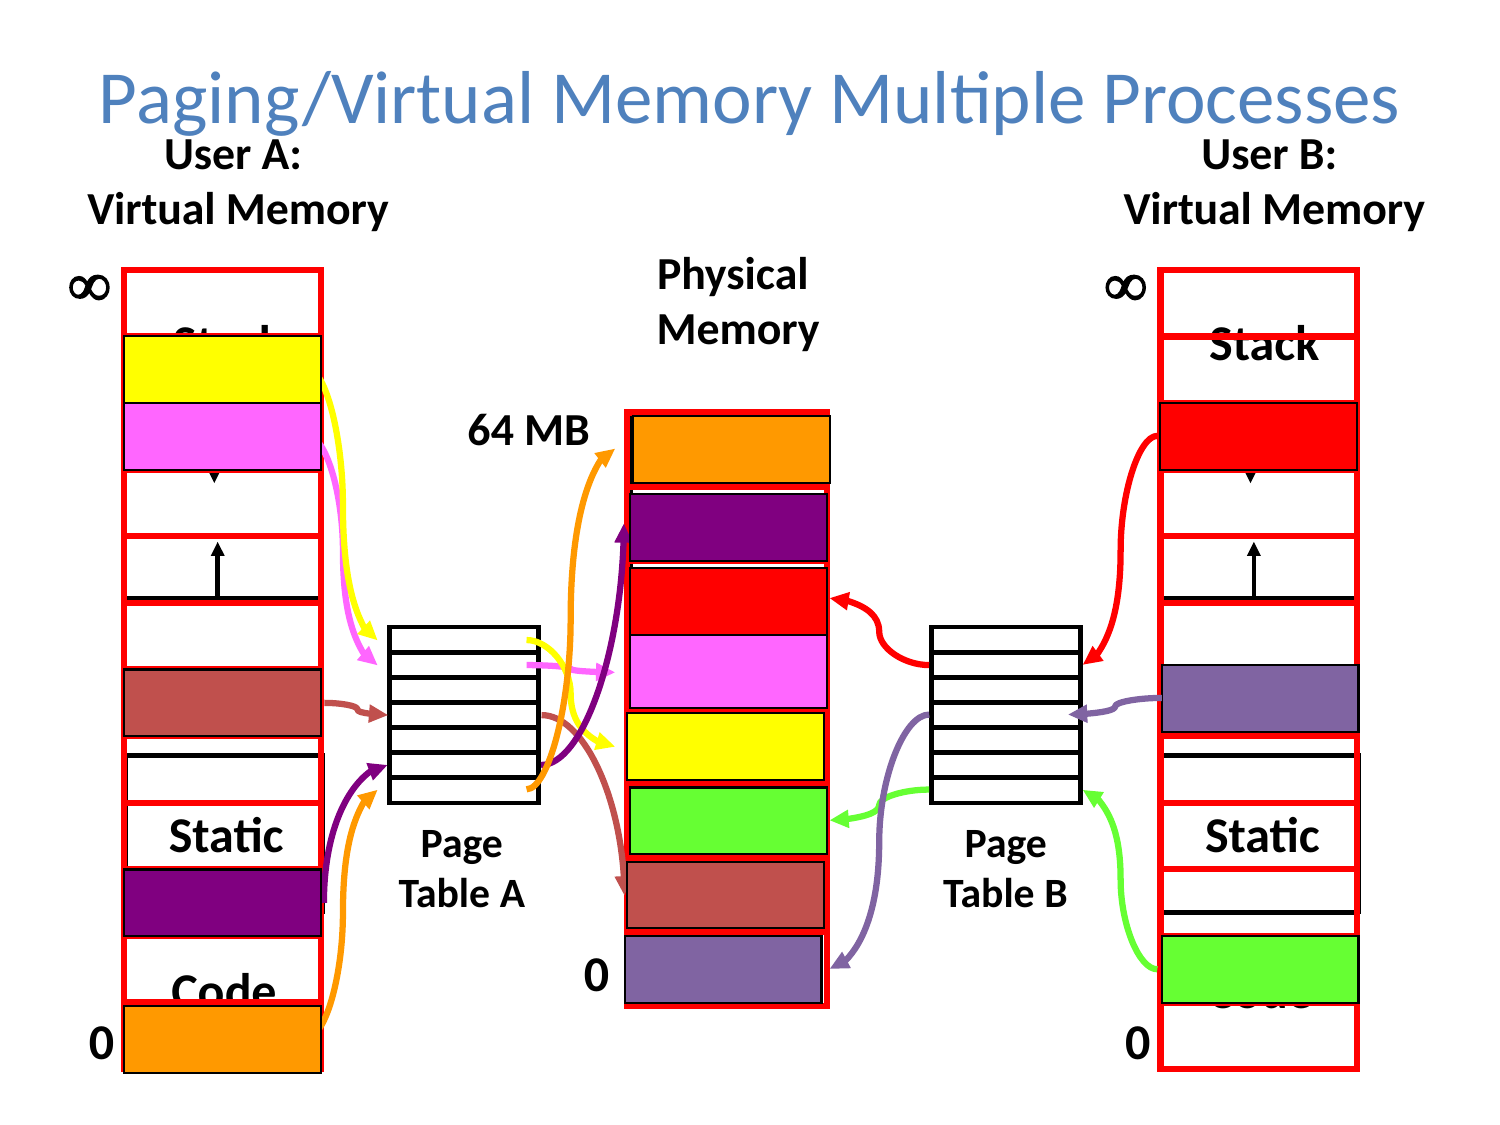

# Paging/Virtual Memory Multiple Processes
User A:
Virtual Memory
User B:
Virtual Memory
¥
Physical
 Memory
¥
Stack
Stack
64 MB
Page
Table A
Page
Table B
Heap
Heap
Static
Static
0
Code
Code
0
0